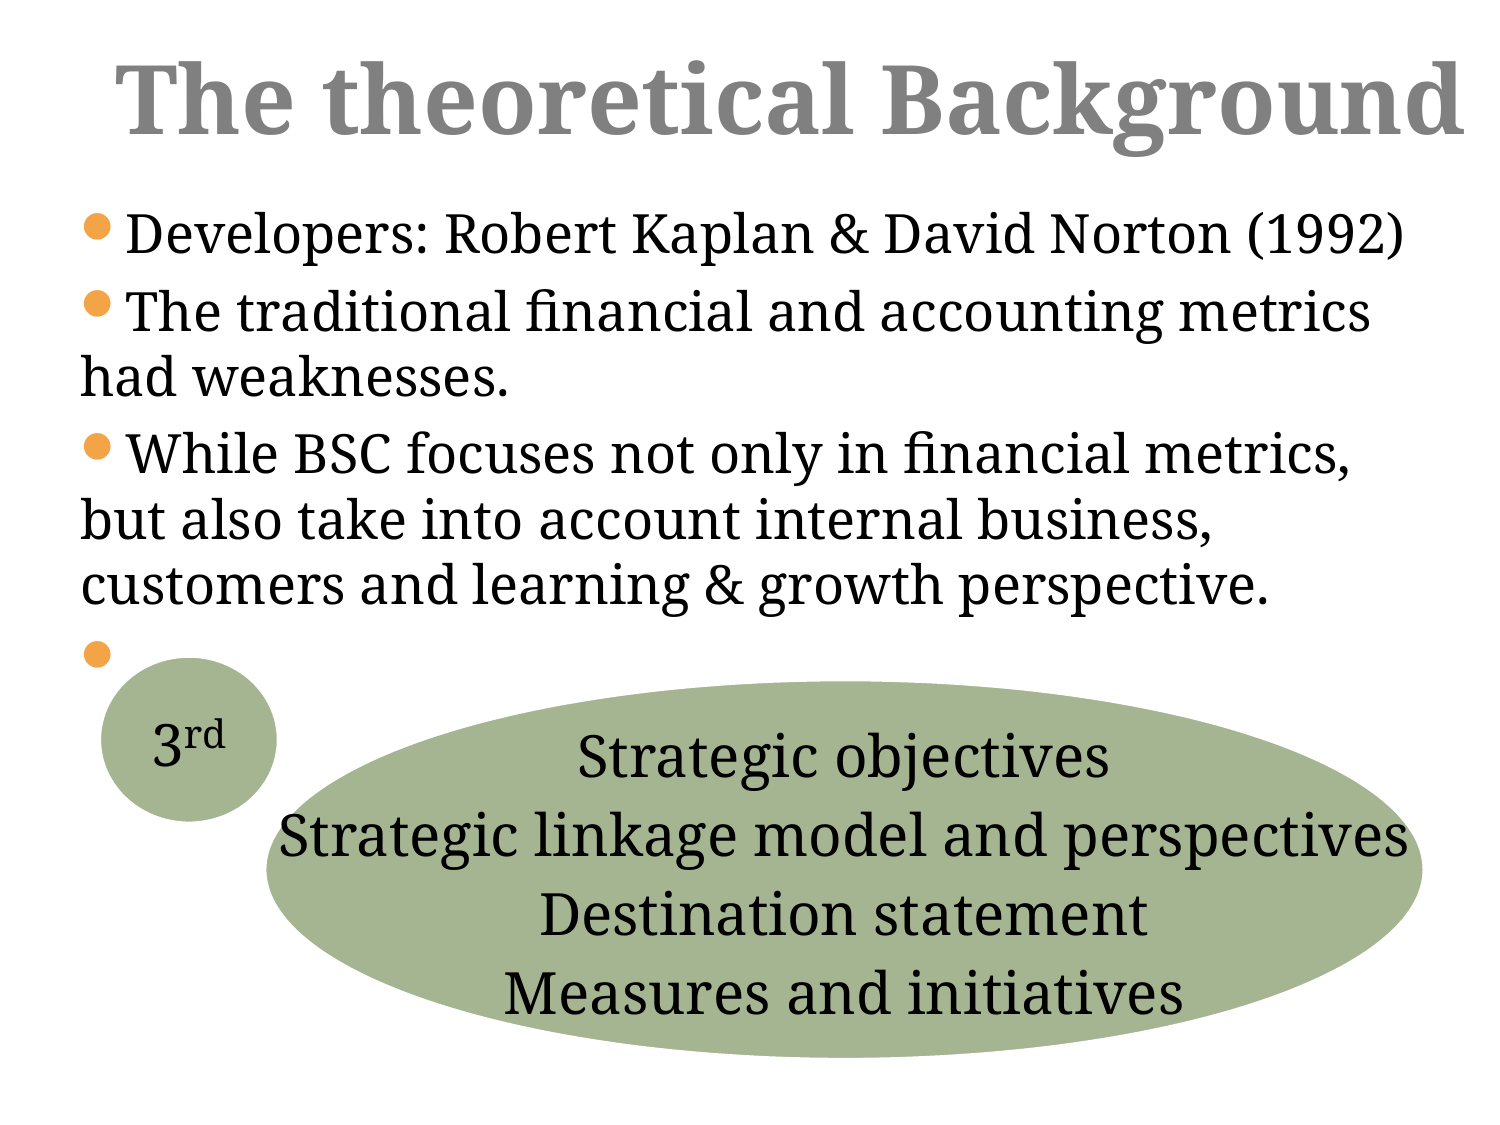

# The theoretical Background
Developers: Robert Kaplan & David Norton (1992)
The traditional financial and accounting metrics had weaknesses.
While BSC focuses not only in financial metrics, but also take into account internal business, customers and learning & growth perspective.
3rd
Strategic objectives
Strategic linkage model and perspectives
Destination statement
Measures and initiatives